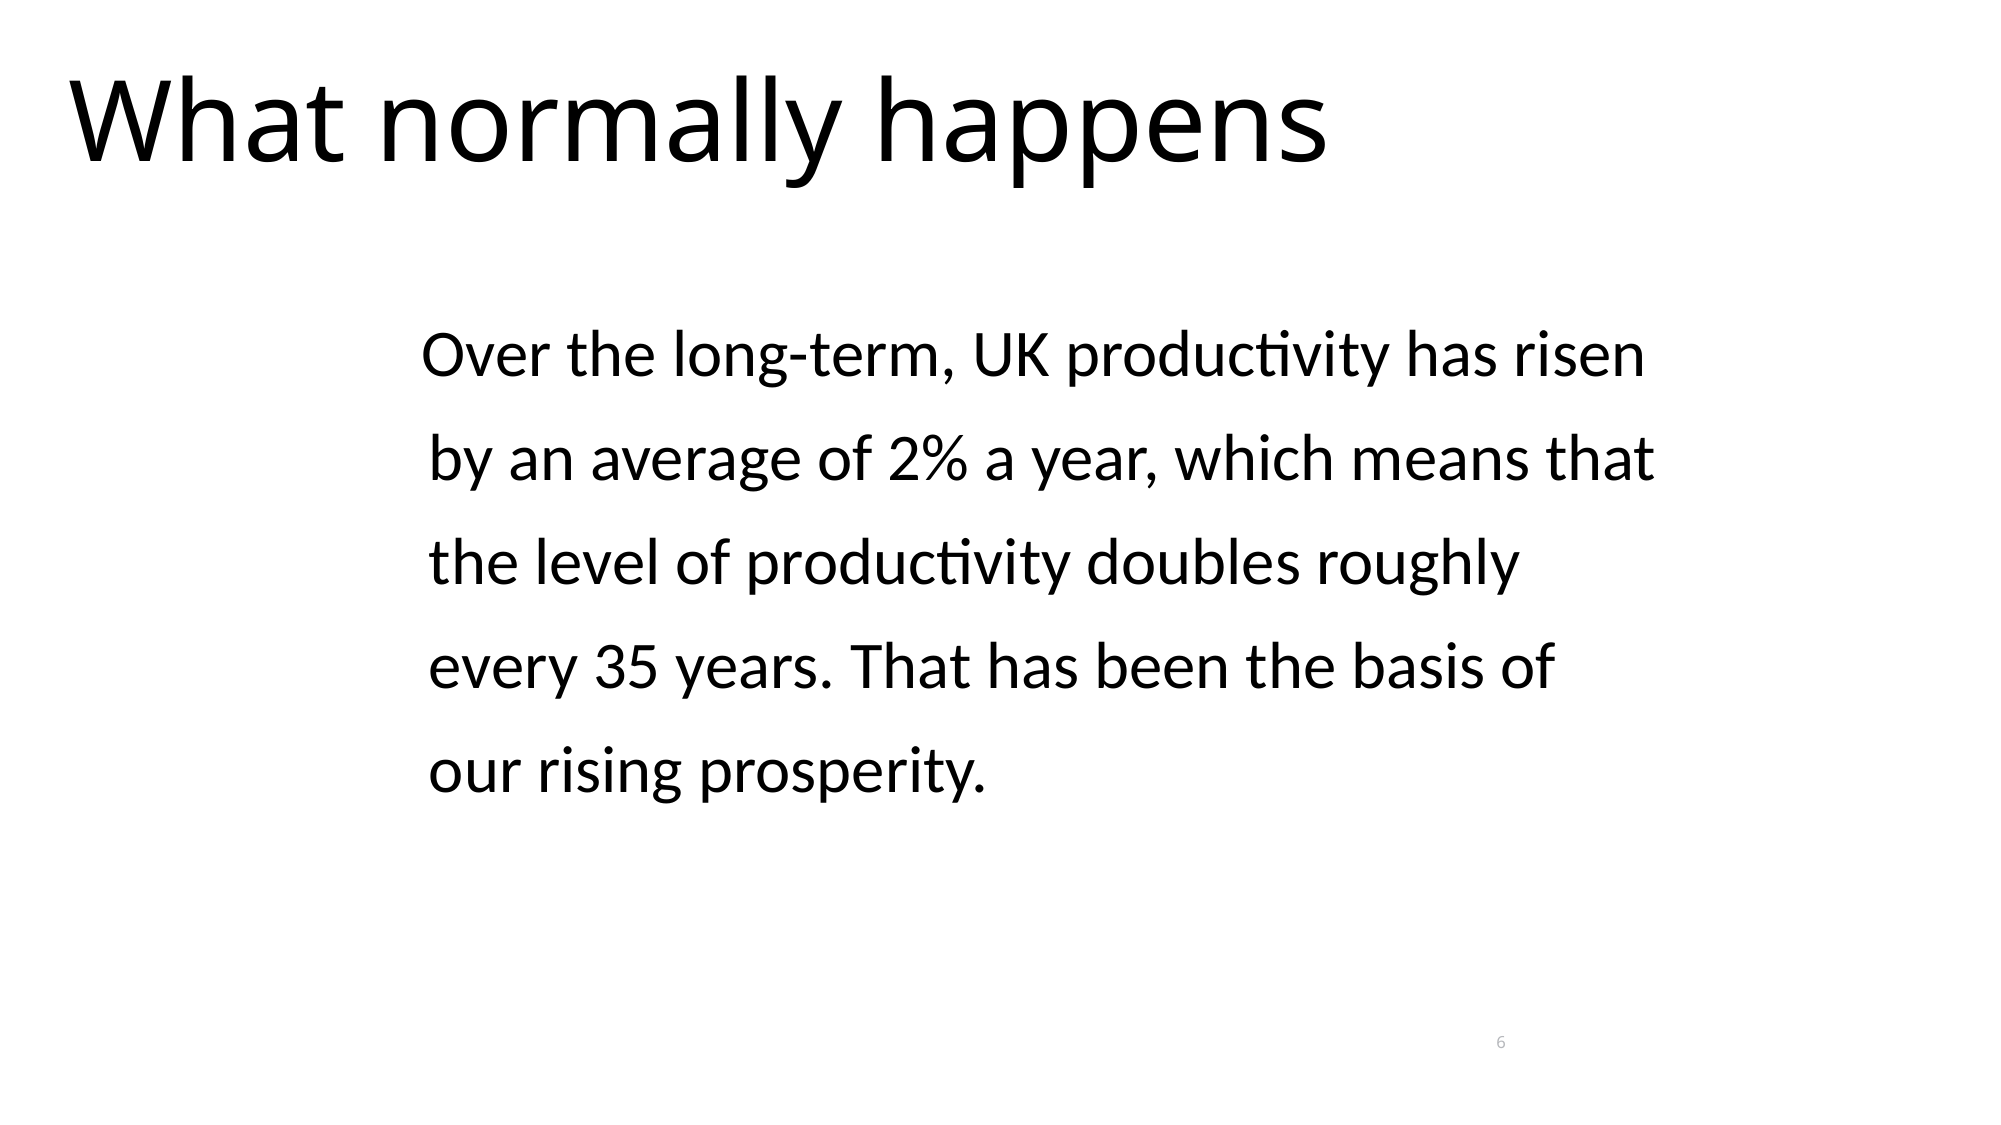

# What normally happens
 Over the long-term, UK productivity has risen by an average of 2% a year, which means that the level of productivity doubles roughly every 35 years. That has been the basis of our rising prosperity.